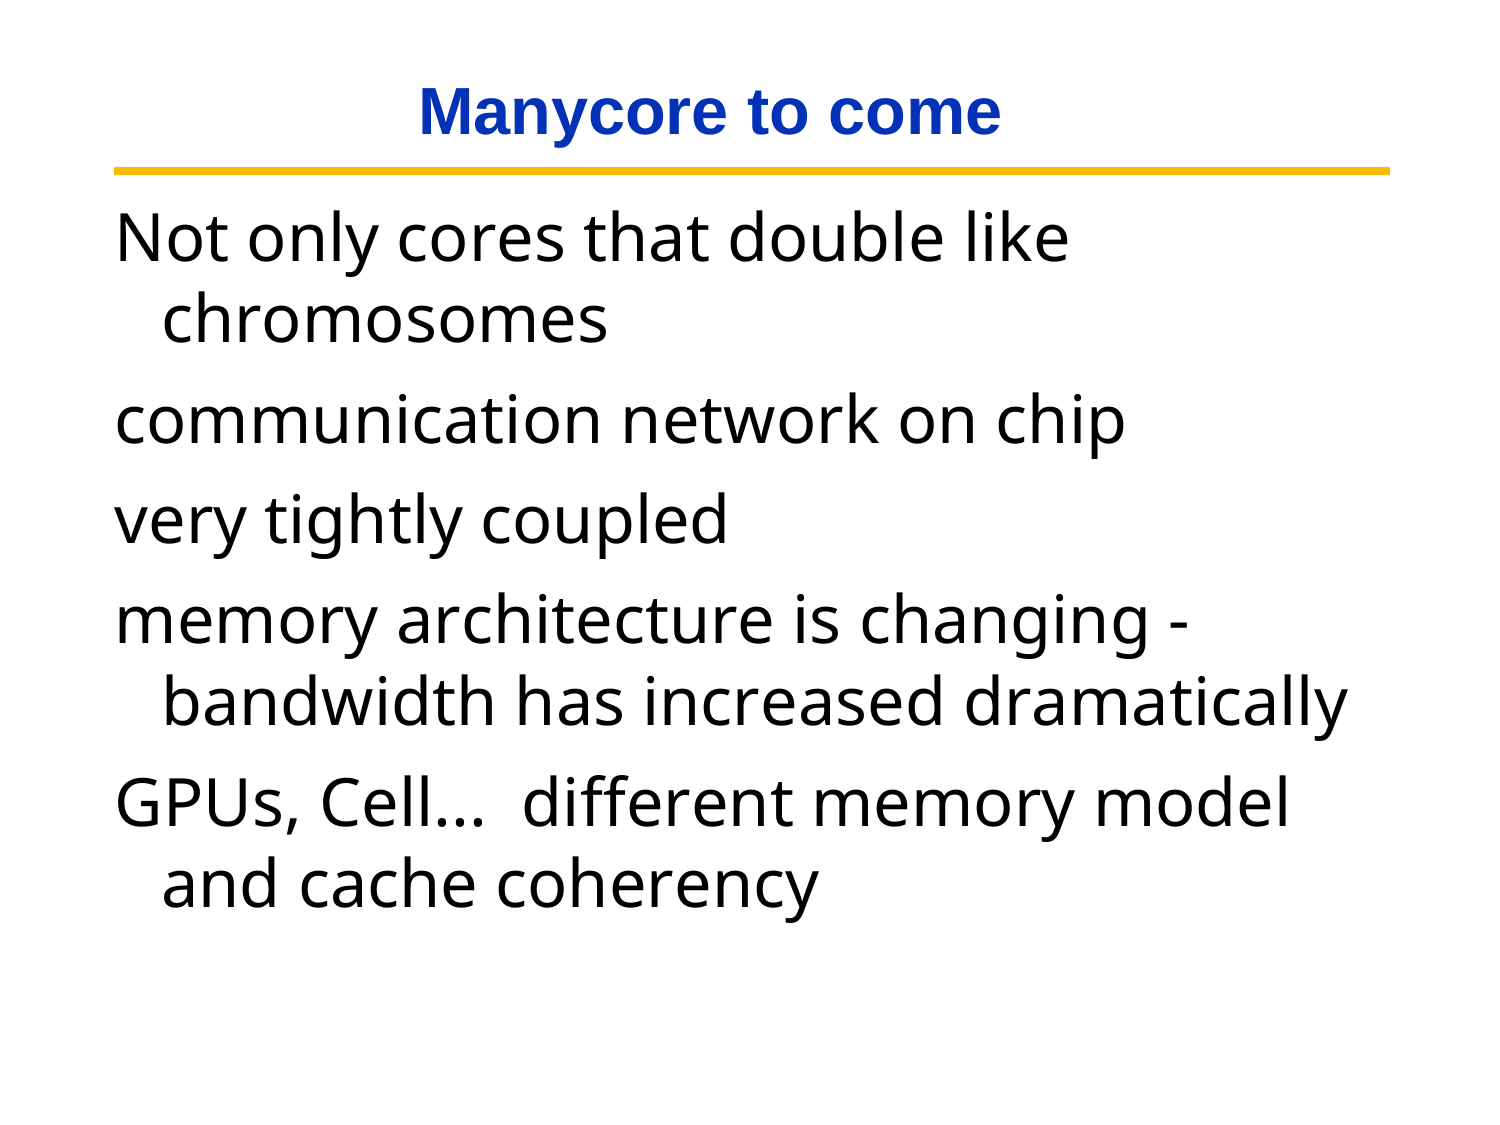

# Manycore to come
Not only cores that double like chromosomes
communication network on chip
very tightly coupled
memory architecture is changing - bandwidth has increased dramatically
GPUs, Cell... different memory model and cache coherency